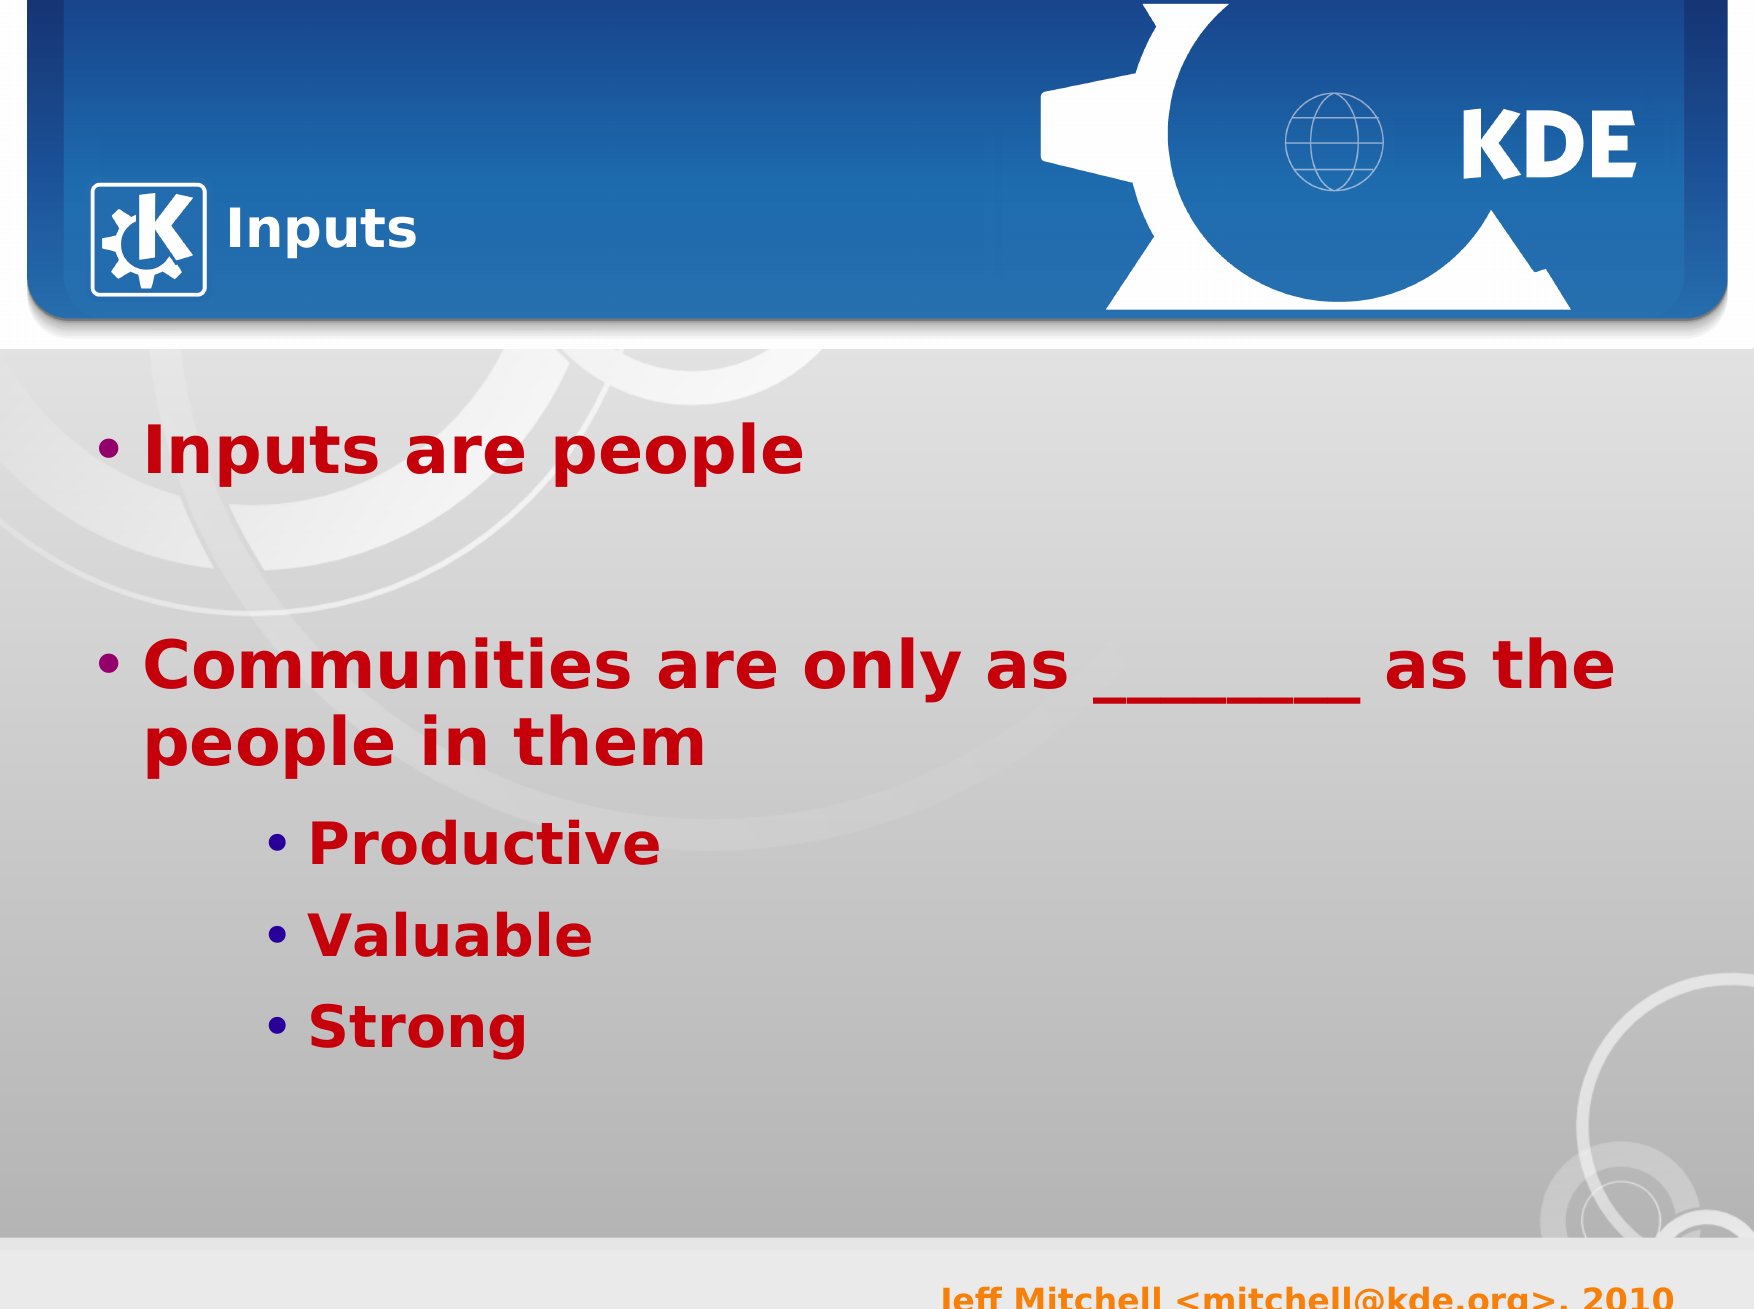

# Inputs
Inputs are people
Communities are only as ________ as the people in them
Productive
Valuable
Strong